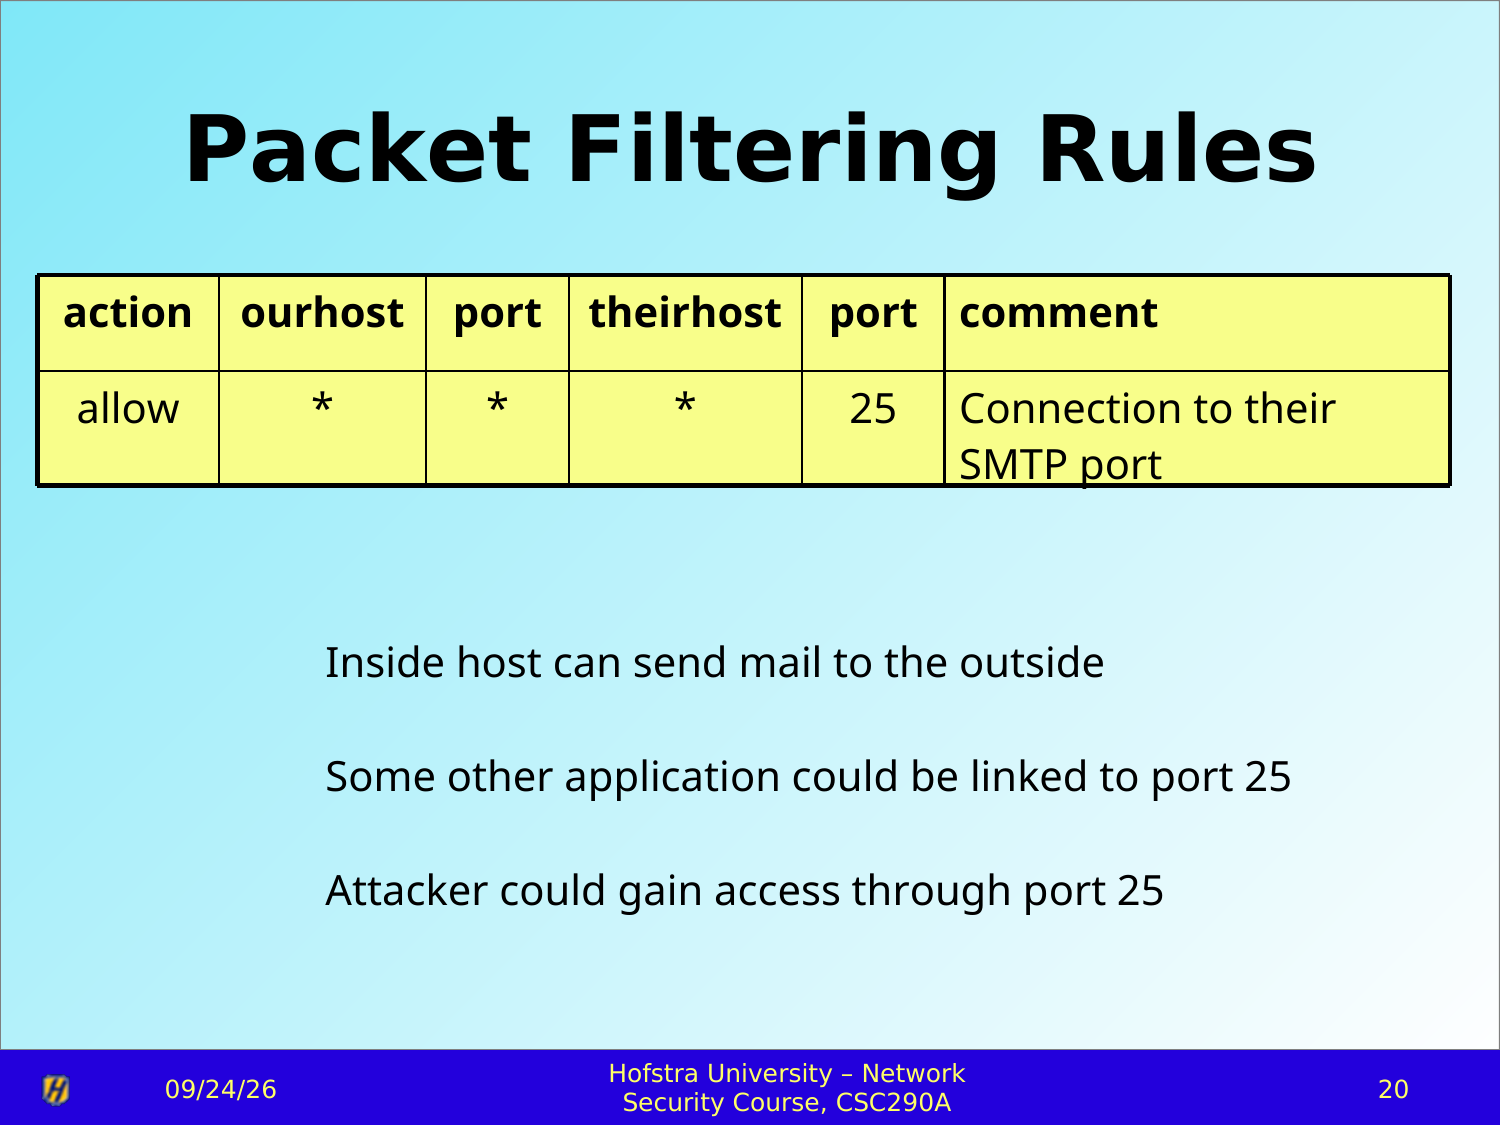

# Packet Filtering Rules
action
ourhost
port
theirhost
port
comment
allow
*
*
*
25
Connection to their
SMTP port
 Inside host can send mail to the outside
 Some other application could be linked to port 25
 Attacker could gain access through port 25
20